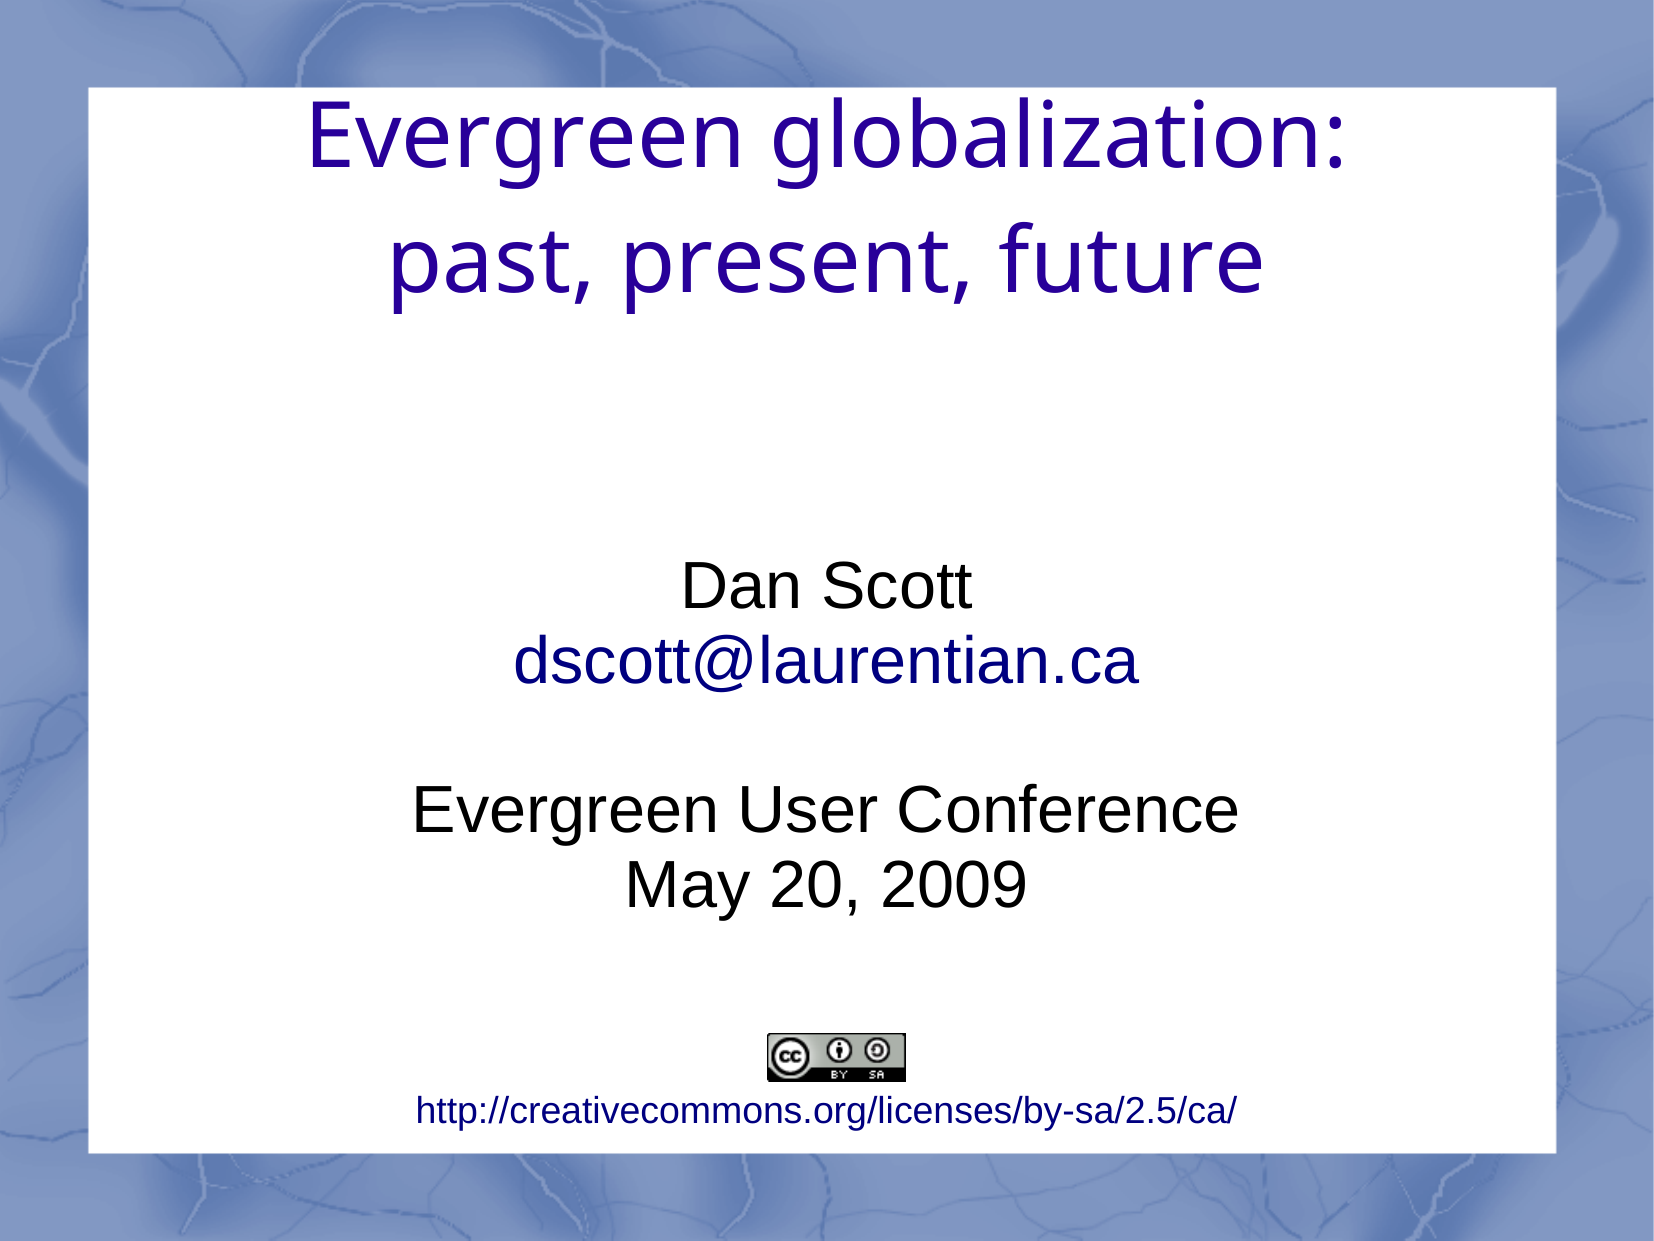

# Evergreen globalization: past, present, future
Dan Scott
dscott@laurentian.ca
Evergreen User Conference
May 20, 2009
http://creativecommons.org/licenses/by-sa/2.5/ca/